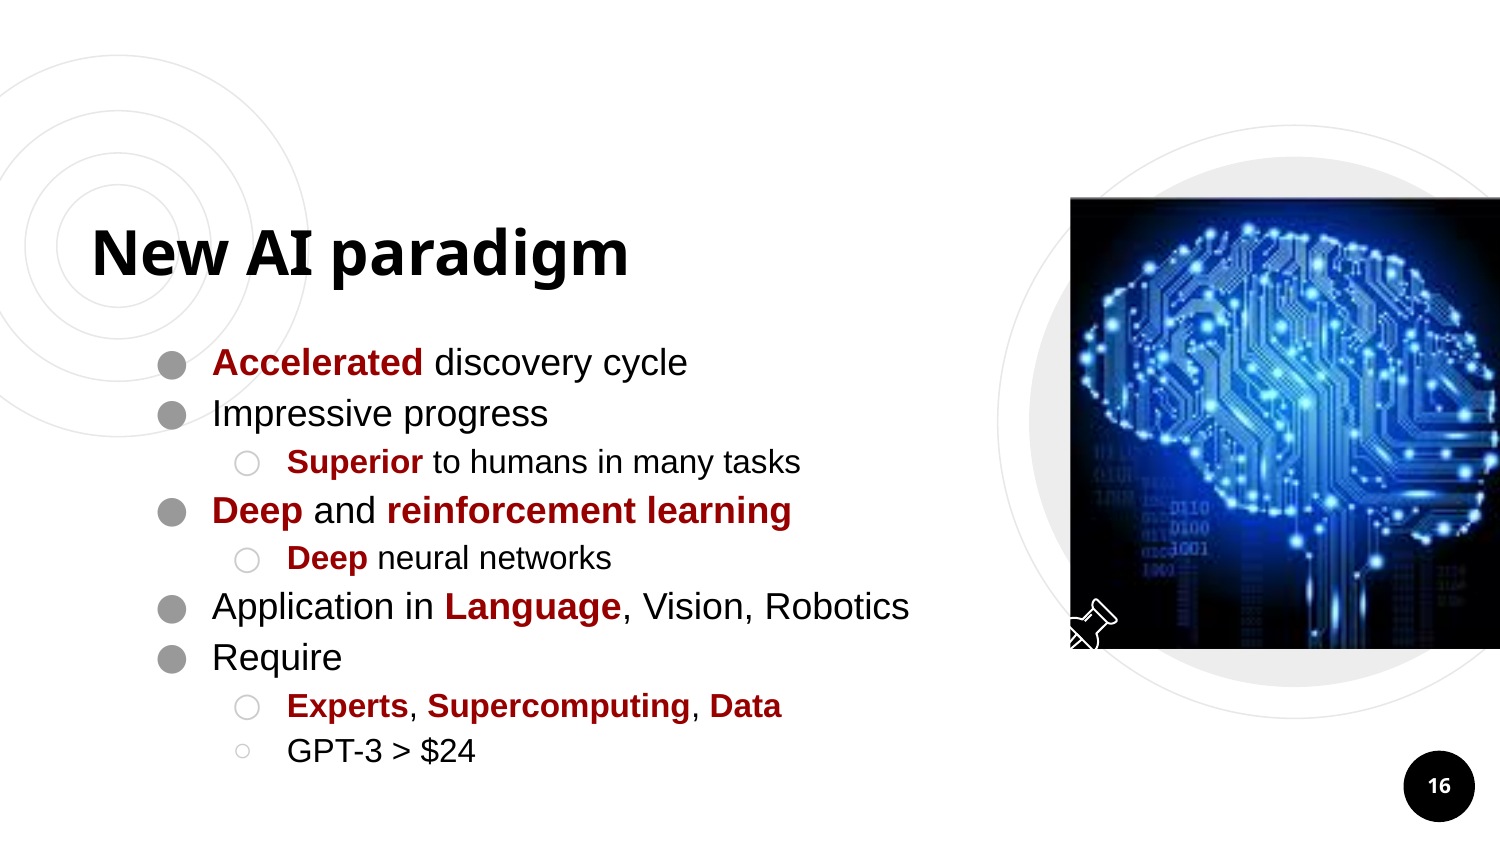

# New AI paradigm
Accelerated discovery cycle
Impressive progress
Superior to humans in many tasks
Deep and reinforcement learning
Deep neural networks
Application in Language, Vision, Robotics
Require
Experts, Supercomputing, Data
GPT-3 > $24